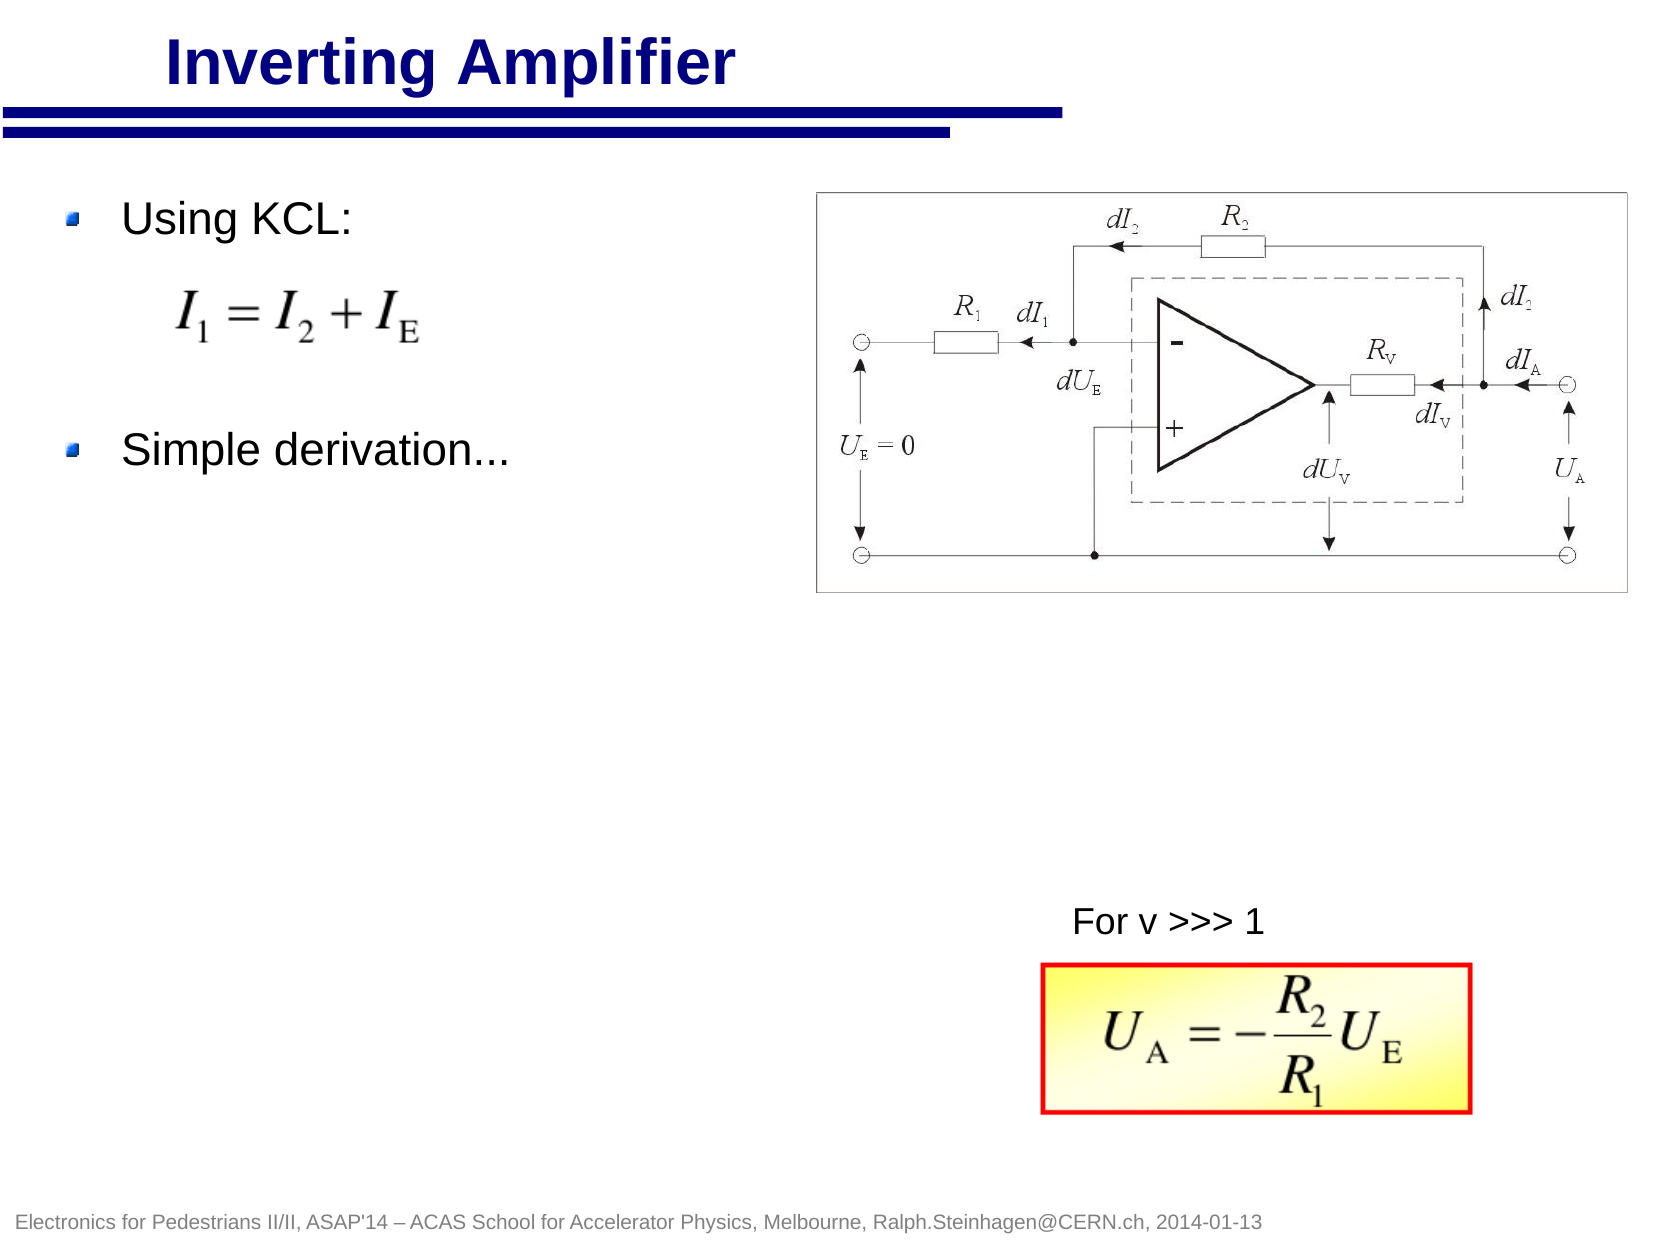

# Inverting Amplifier
Using KCL:
Simple derivation...
For v >>> 1